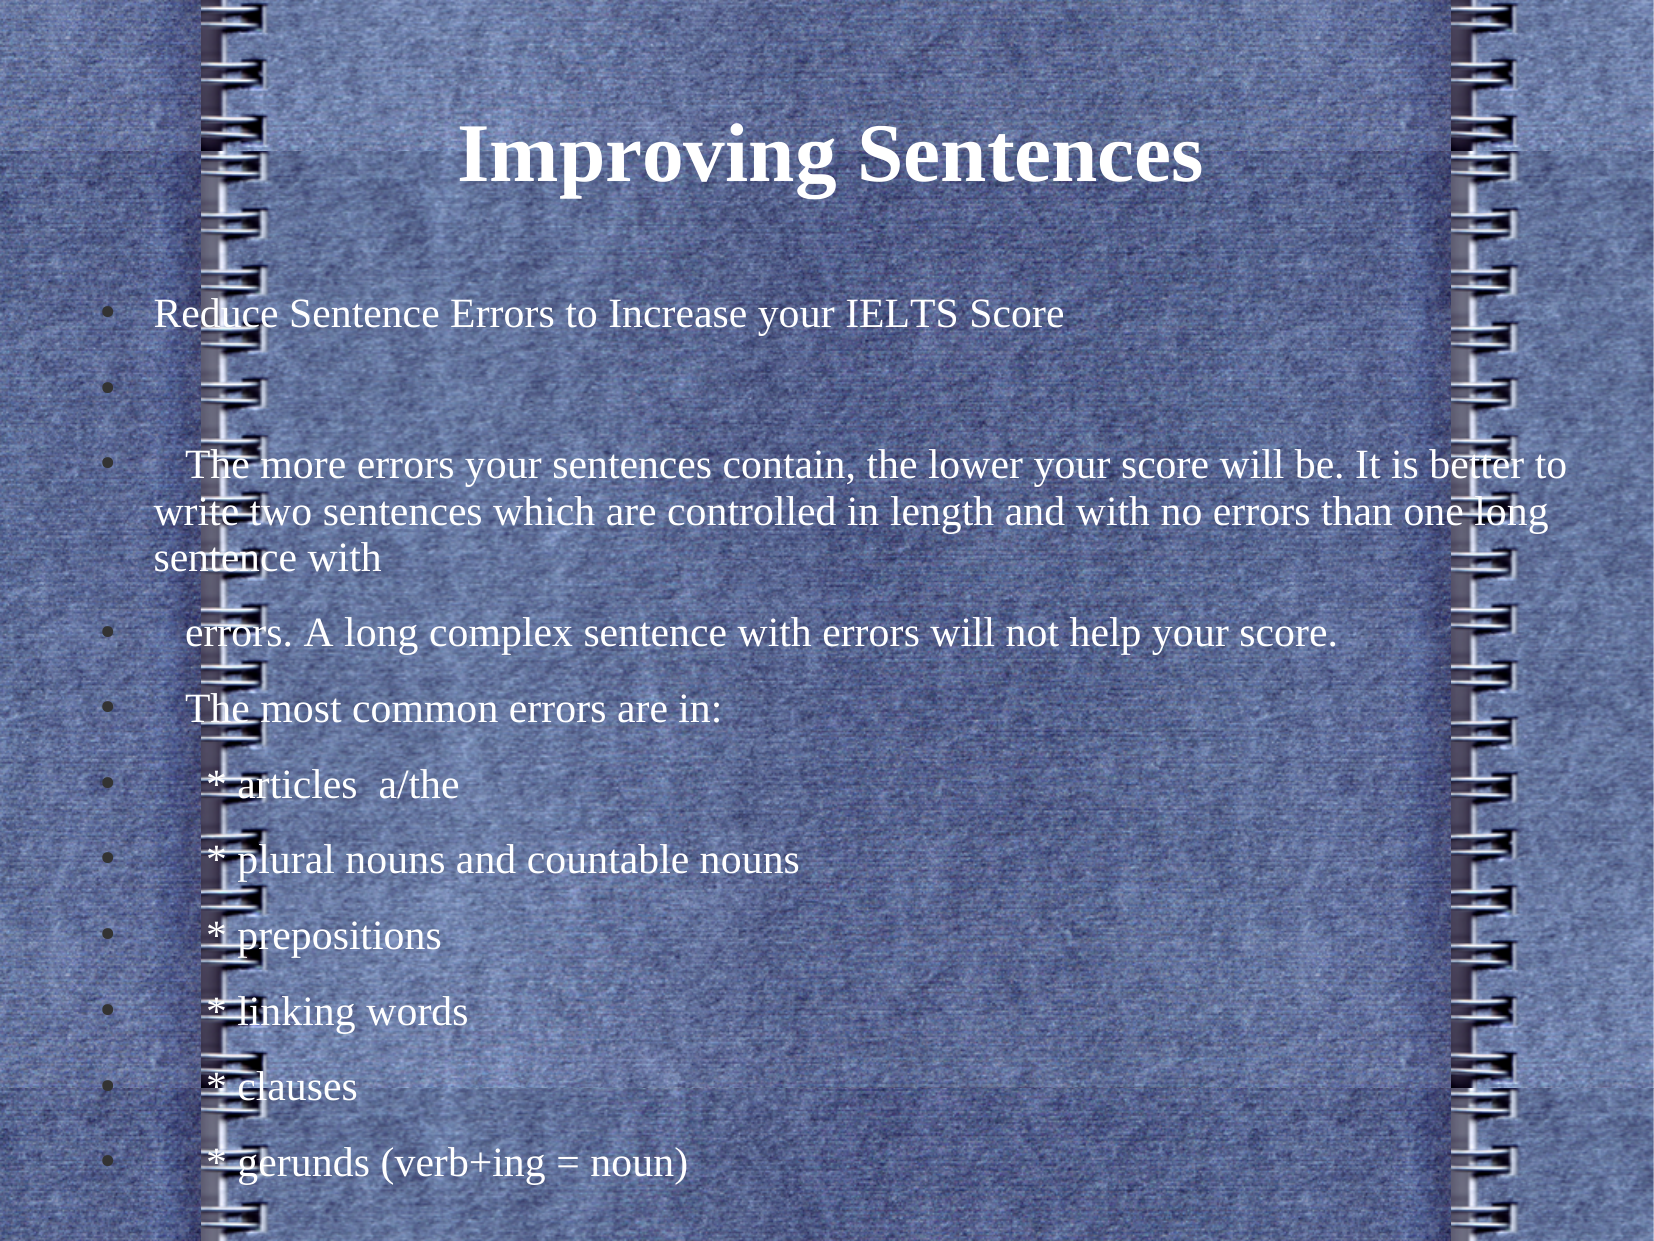

# Improving Sentences
Reduce Sentence Errors to Increase your IELTS Score
 The more errors your sentences contain, the lower your score will be. It is better to write two sentences which are controlled in length and with no errors than one long sentence with
 errors. A long complex sentence with errors will not help your score.
 The most common errors are in:
 * articles a/the
 * plural nouns and countable nouns
 * prepositions
 * linking words
 * clauses
 * gerunds (verb+ing = noun)